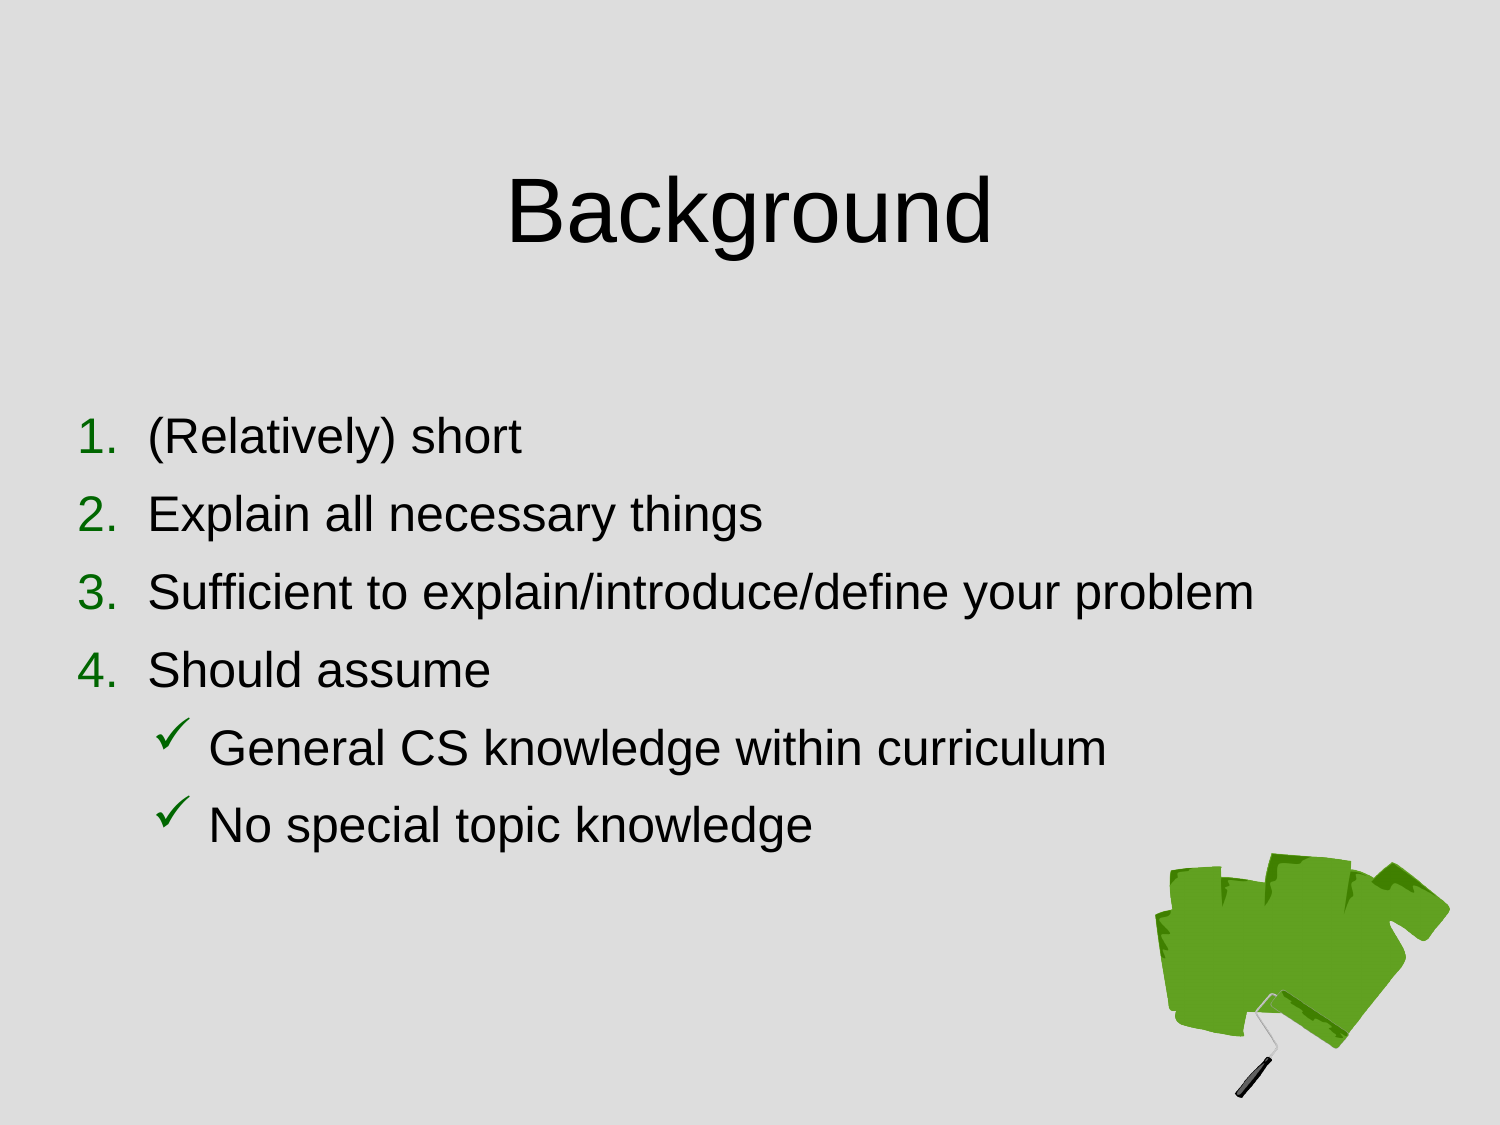

# Background
 (Relatively) short
 Explain all necessary things
 Sufficient to explain/introduce/define your problem
 Should assume
General CS knowledge within curriculum
No special topic knowledge